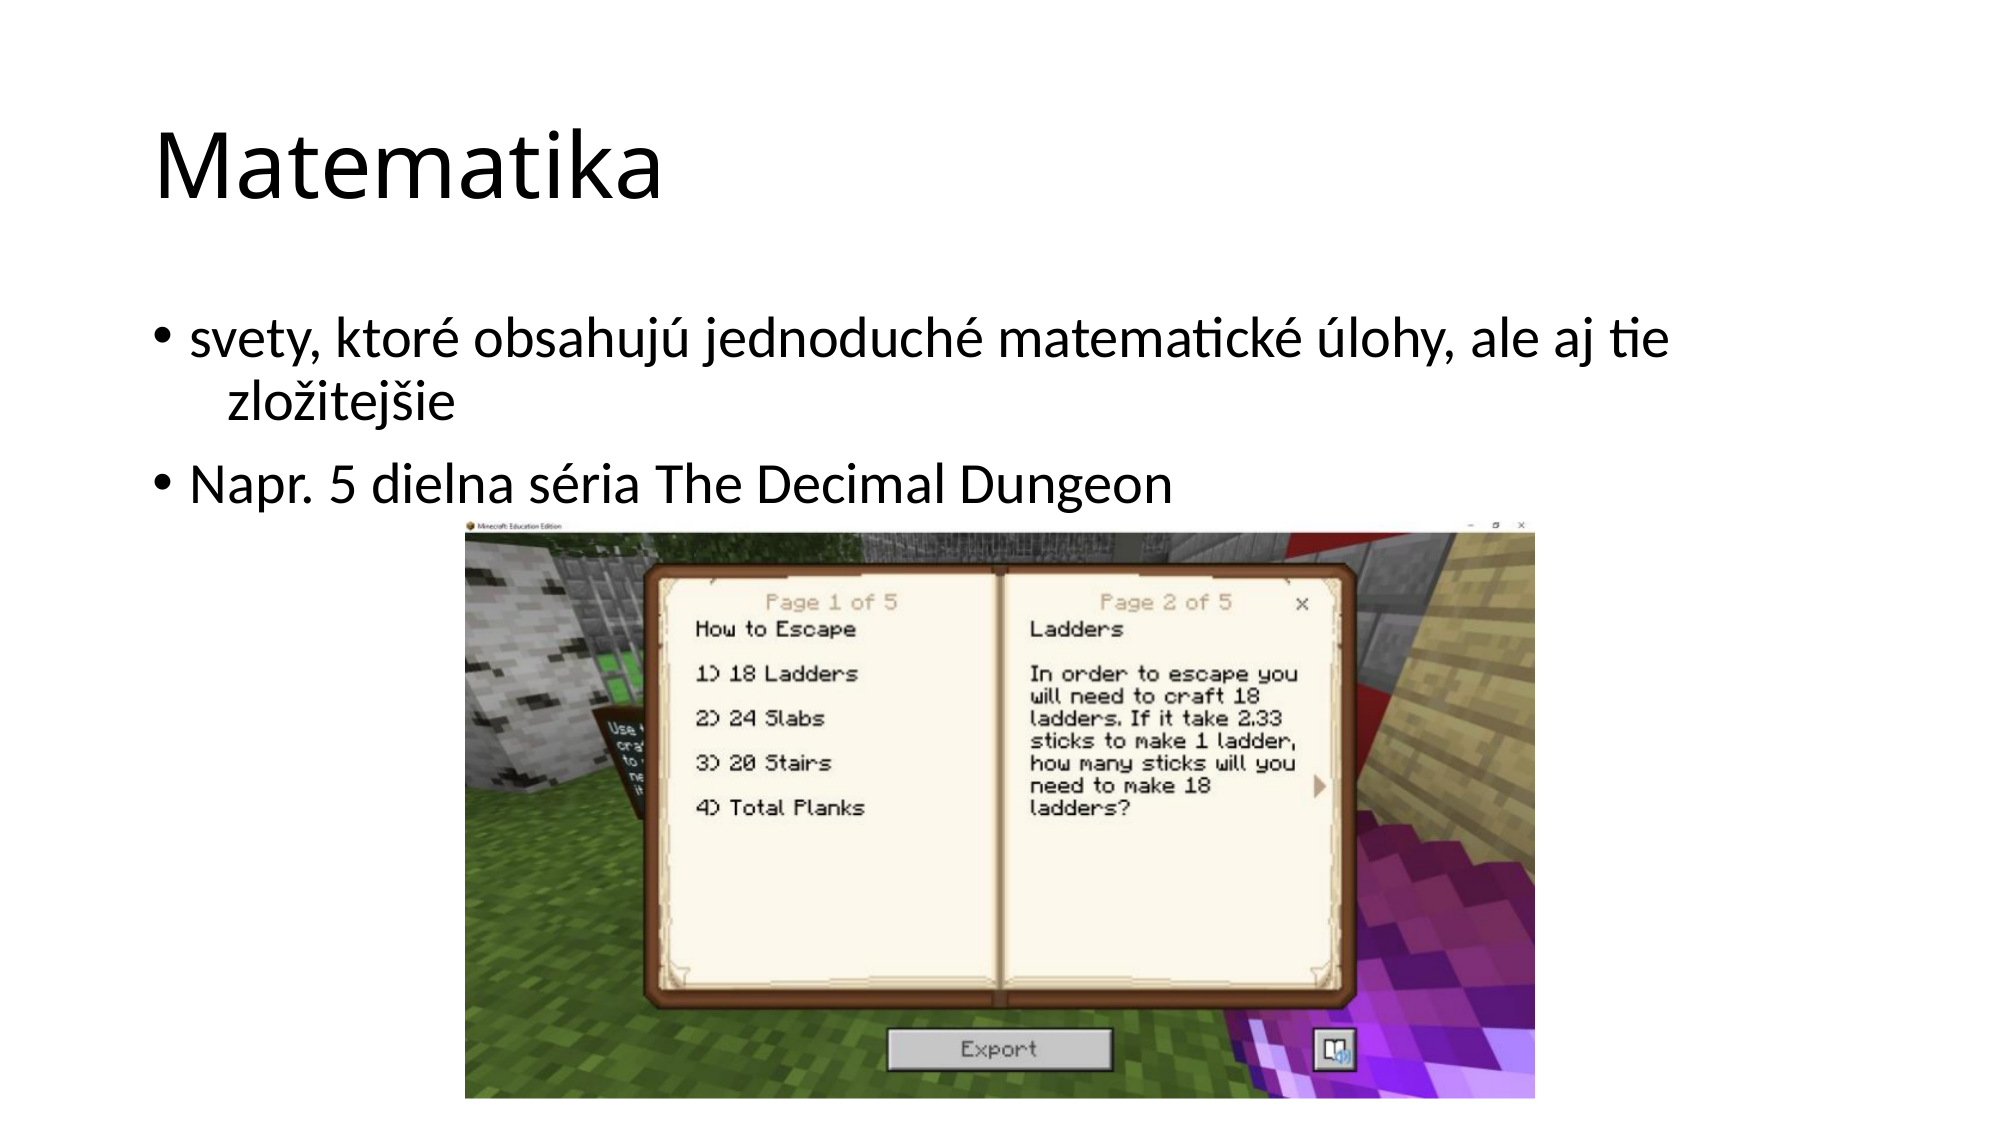

# Matematika
svety, ktoré obsahujú jednoduché matematické úlohy, ale aj tie zložitejšie
Napr. 5 dielna séria The Decimal Dungeon